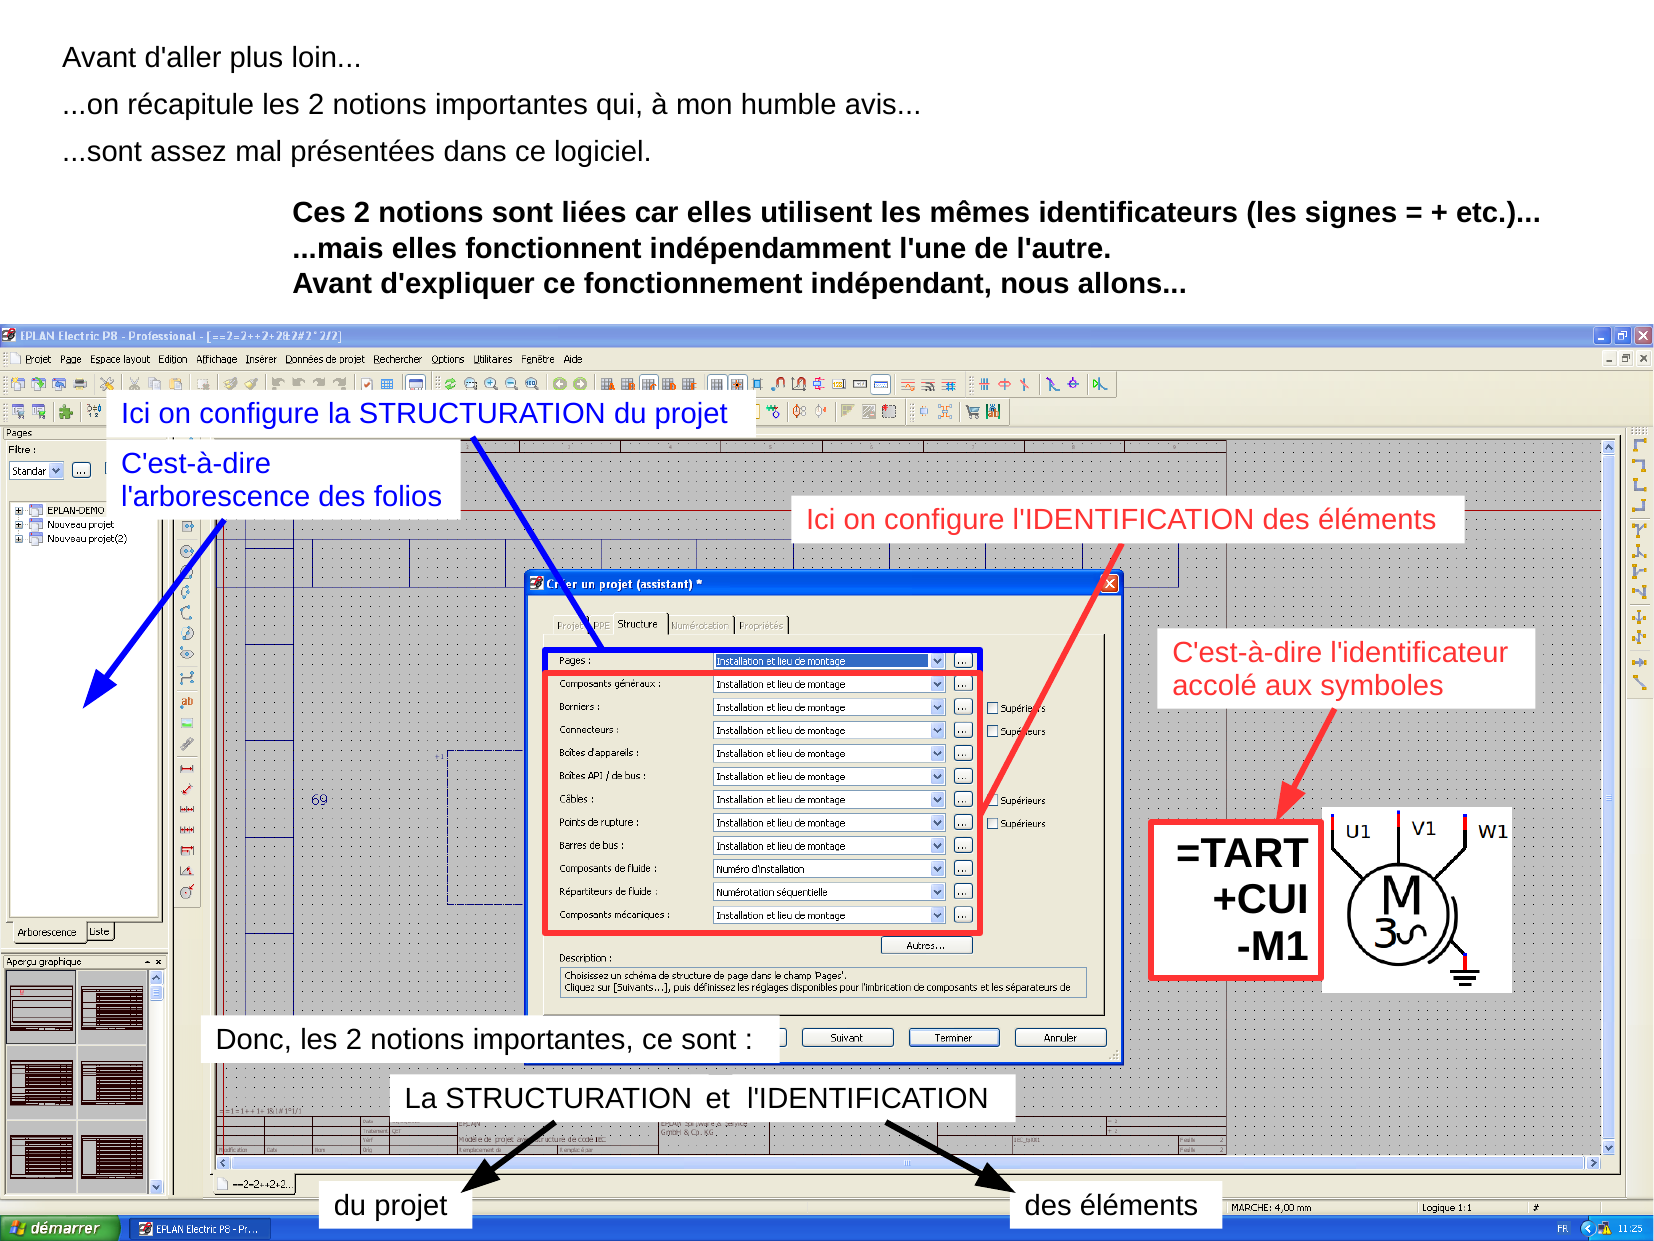

Avant d'aller plus loin...
...on récapitule les 2 notions importantes qui, à mon humble avis...
...sont assez mal présentées dans ce logiciel.
Ces 2 notions sont liées car elles utilisent les mêmes identificateurs (les signes = + etc.)...
...mais elles fonctionnent indépendamment l'une de l'autre.
Avant d'expliquer ce fonctionnement indépendant, nous allons...
Ici on configure la STRUCTURATION du projet
C'est-à-dire l'arborescence des folios
Ici on configure l'IDENTIFICATION des éléments
C'est-à-dire l'identificateur accolé aux symboles
=TART
+CUI
-M1
Donc, les 2 notions importantes, ce sont :
La STRUCTURATION
l'IDENTIFICATION
et
du projet
des éléments